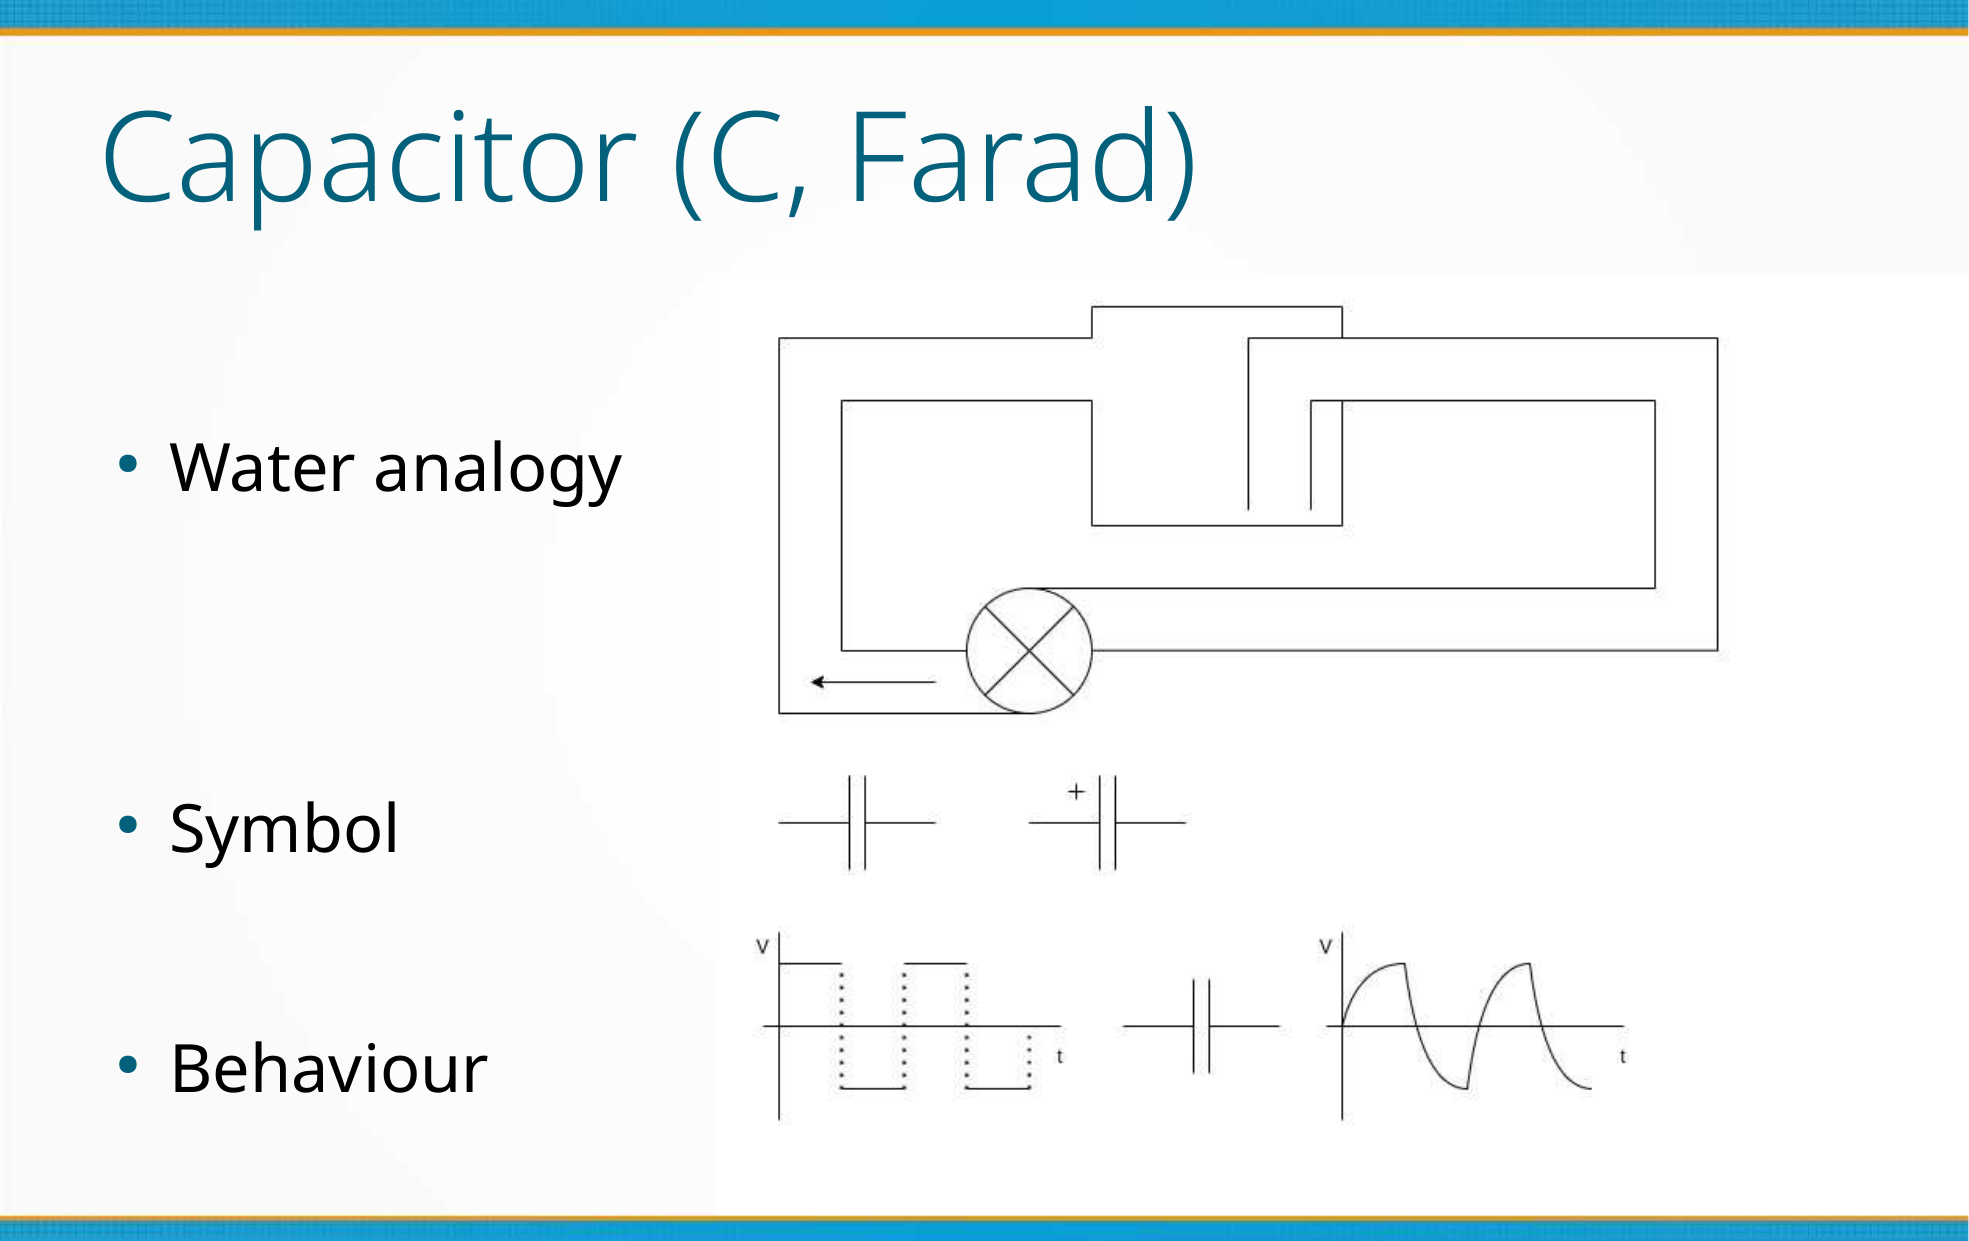

# Capacitor (C, Farad)
Water analogy
Symbol
Behaviour